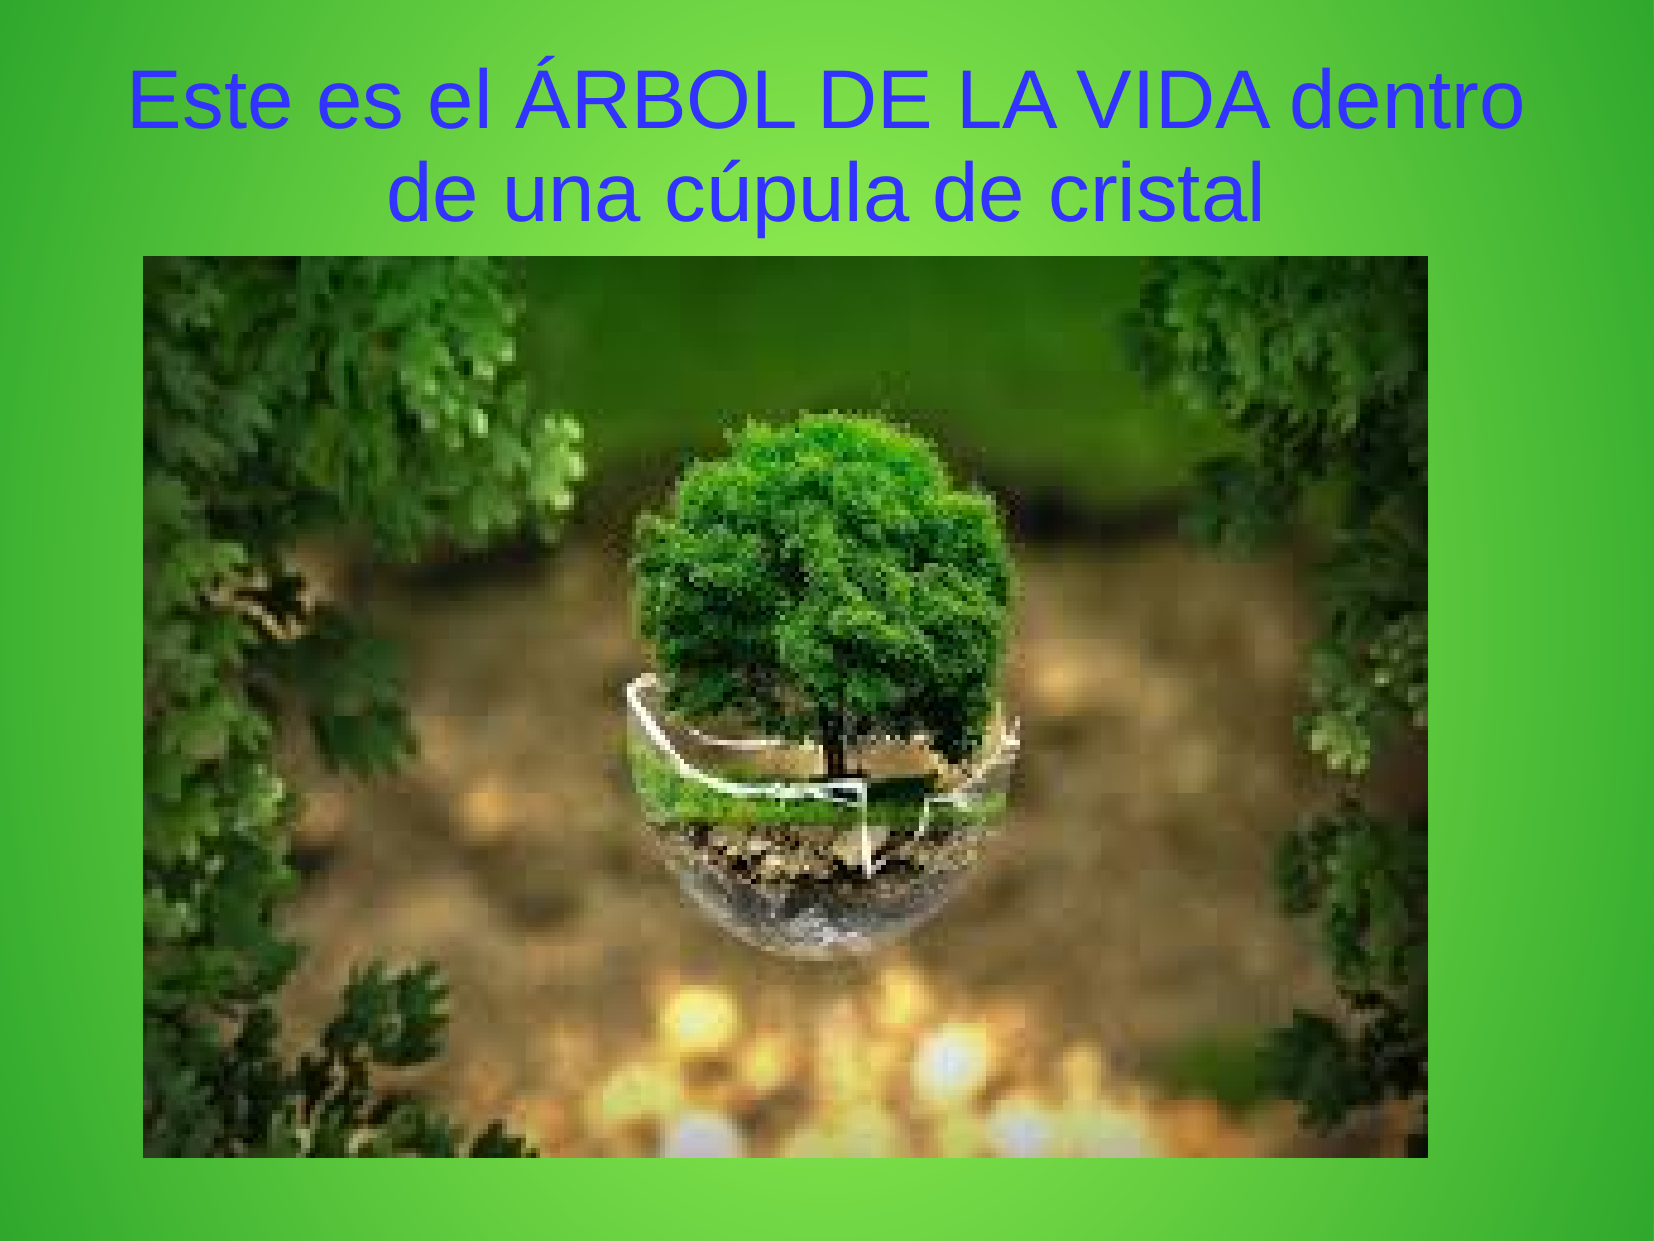

# Este es el ÁRBOL DE LA VIDA dentro de una cúpula de cristal